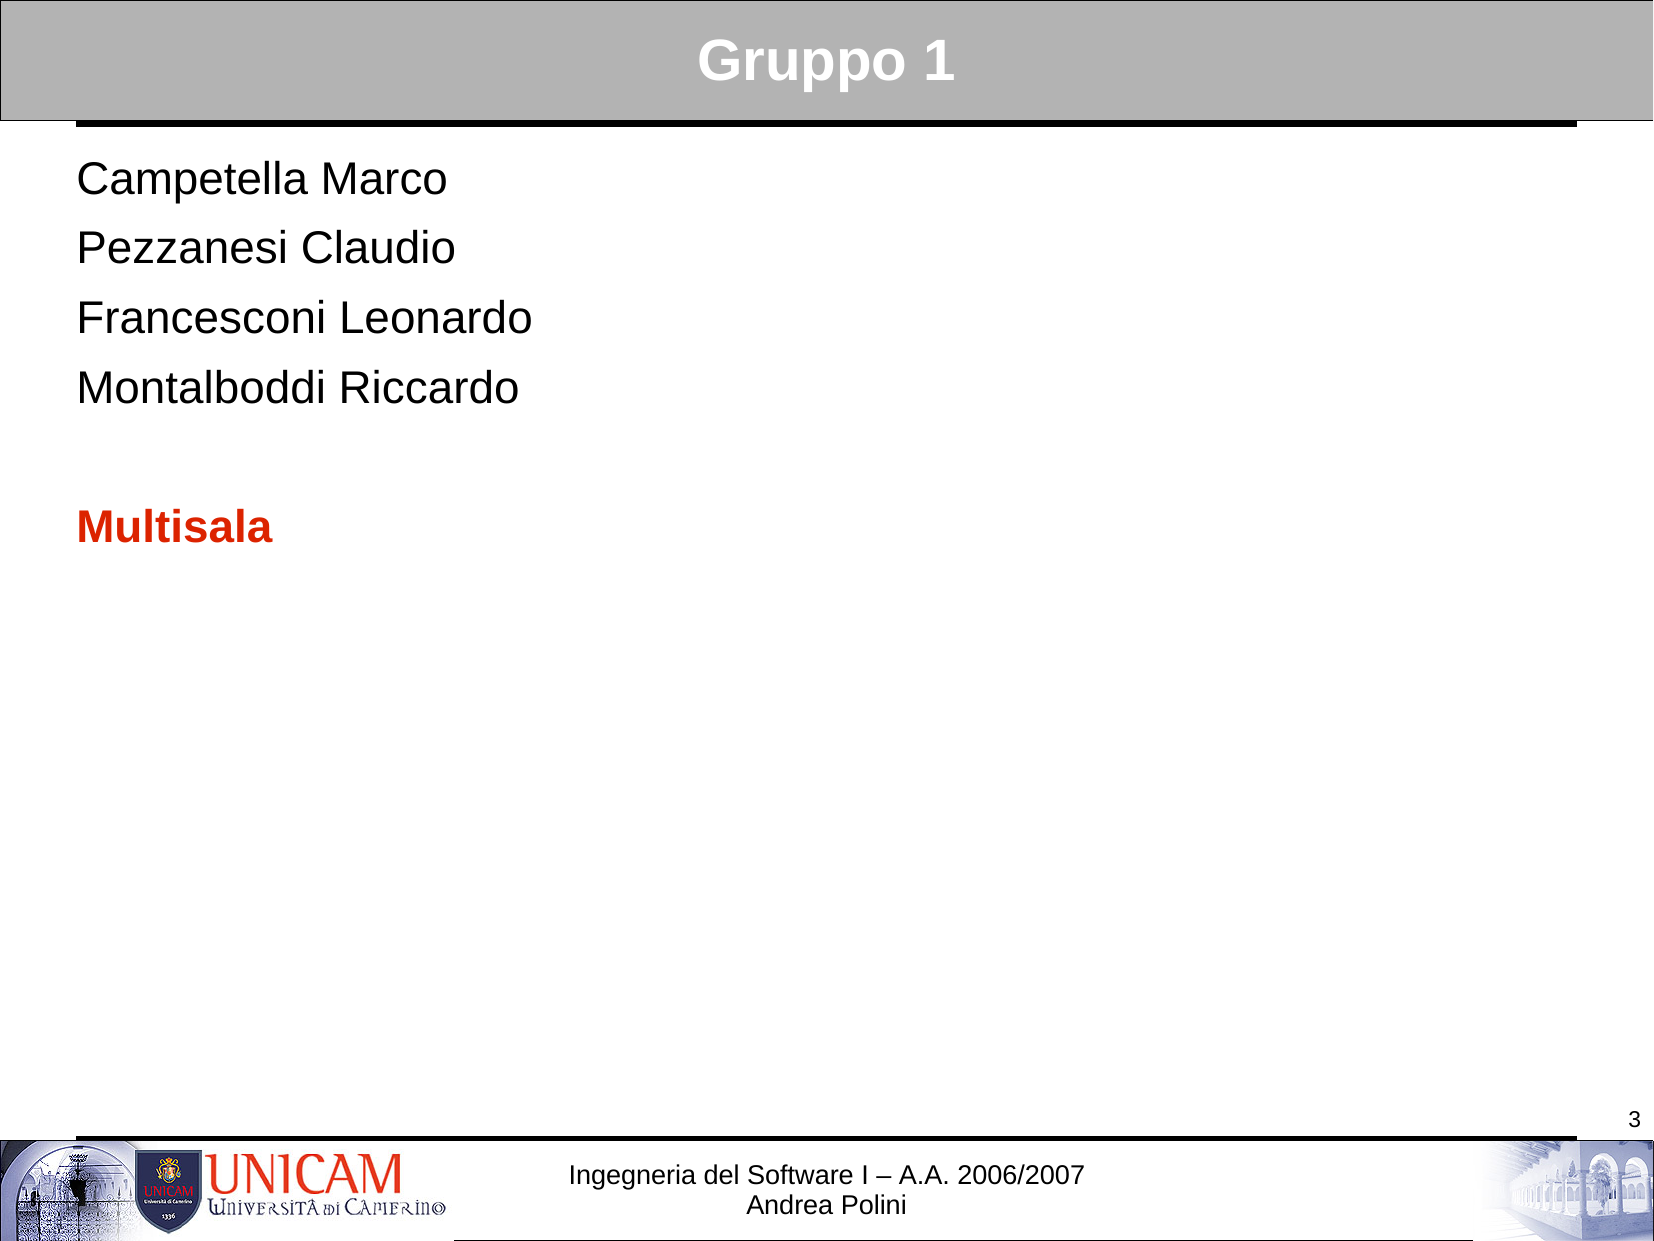

# Gruppo 1
Campetella Marco
Pezzanesi Claudio
Francesconi Leonardo
Montalboddi Riccardo
Multisala
3